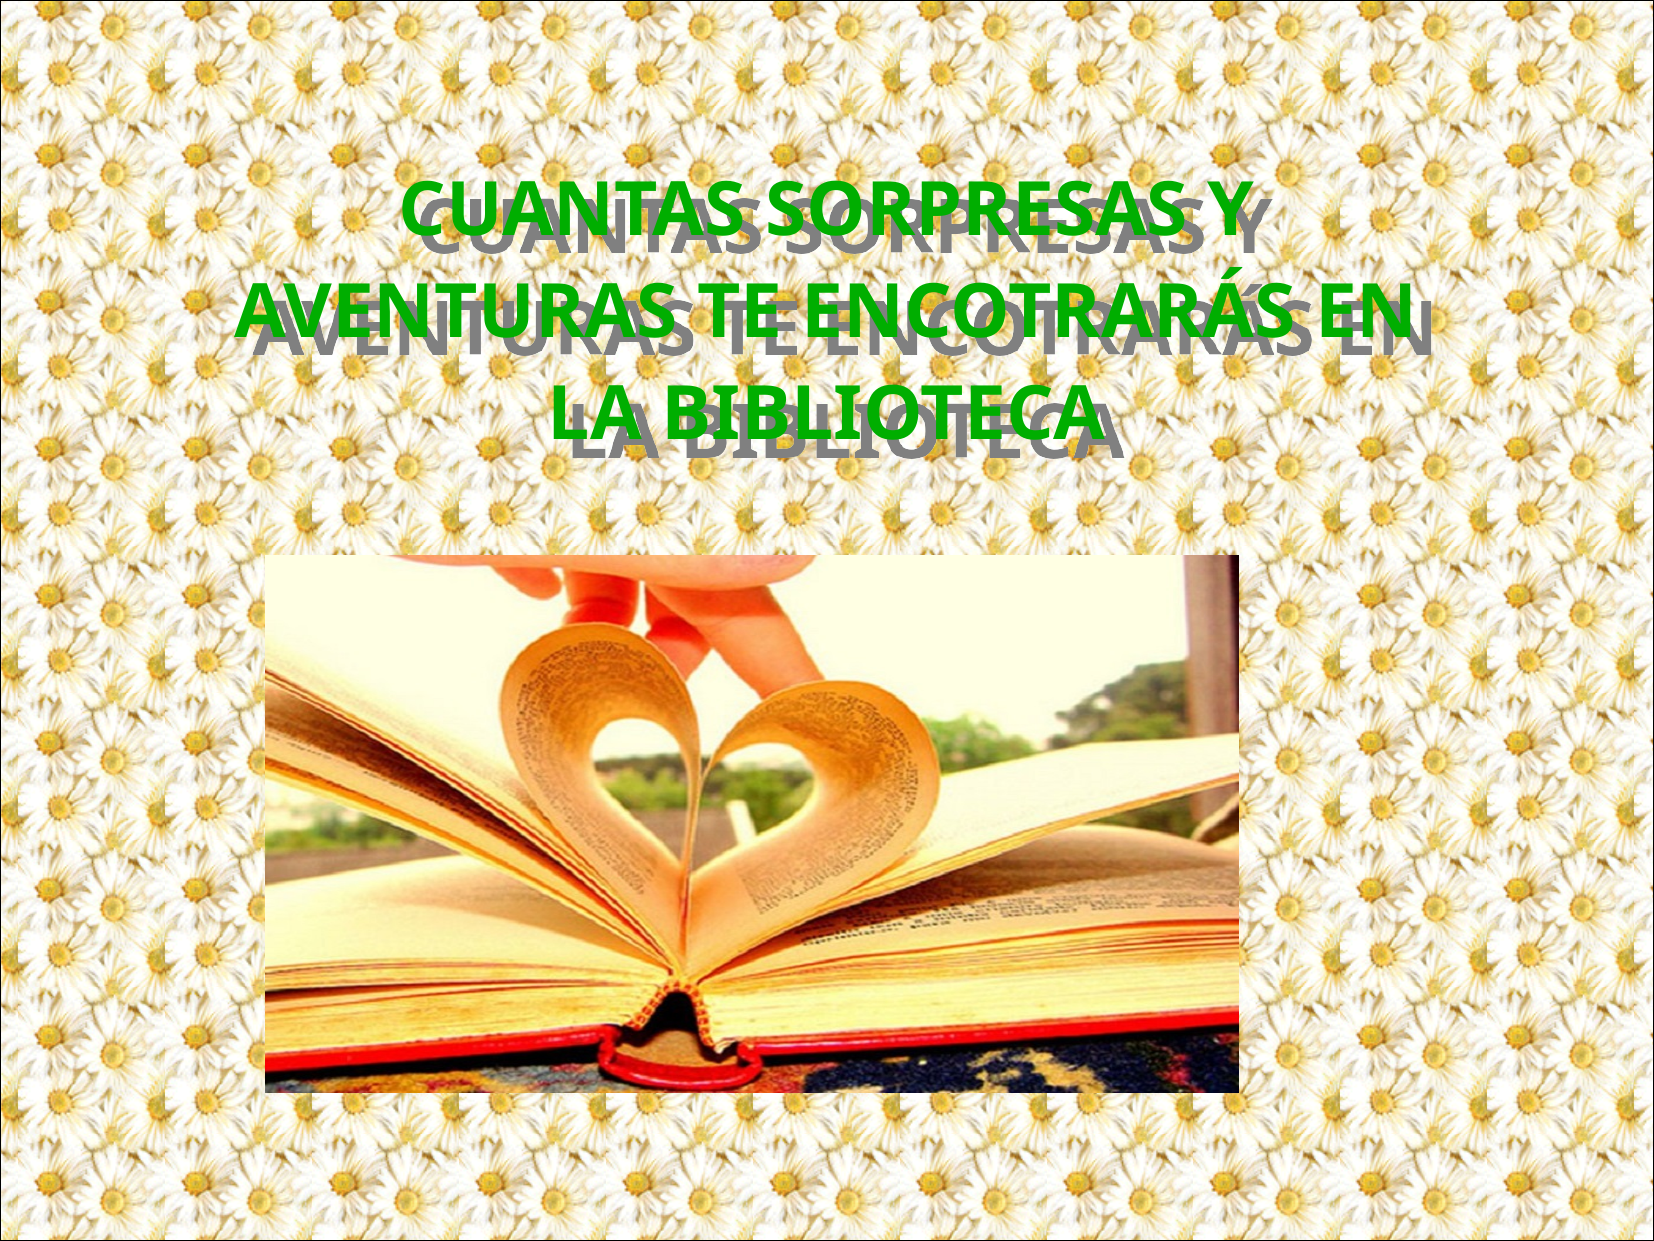

CUANTAS SORPRESAS Y AVENTURAS TE ENCOTRARÁS EN LA BIBLIOTECA